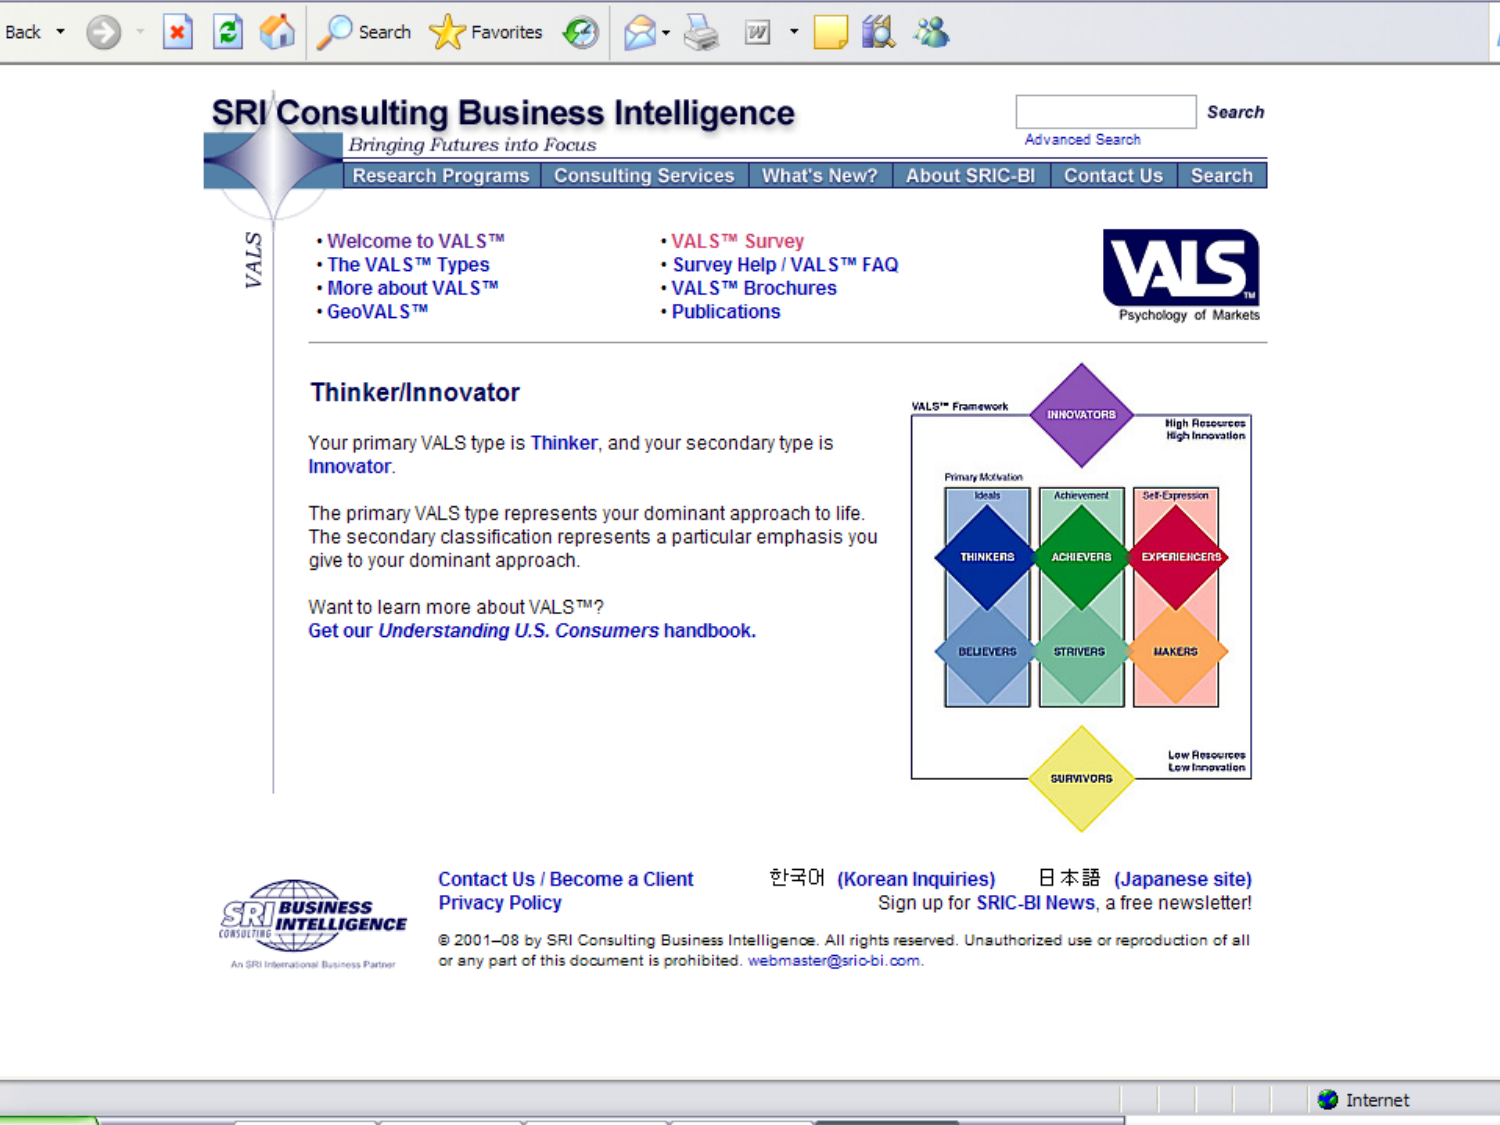

7. Proučevanje porabniških trgov in nakupnega vedenja